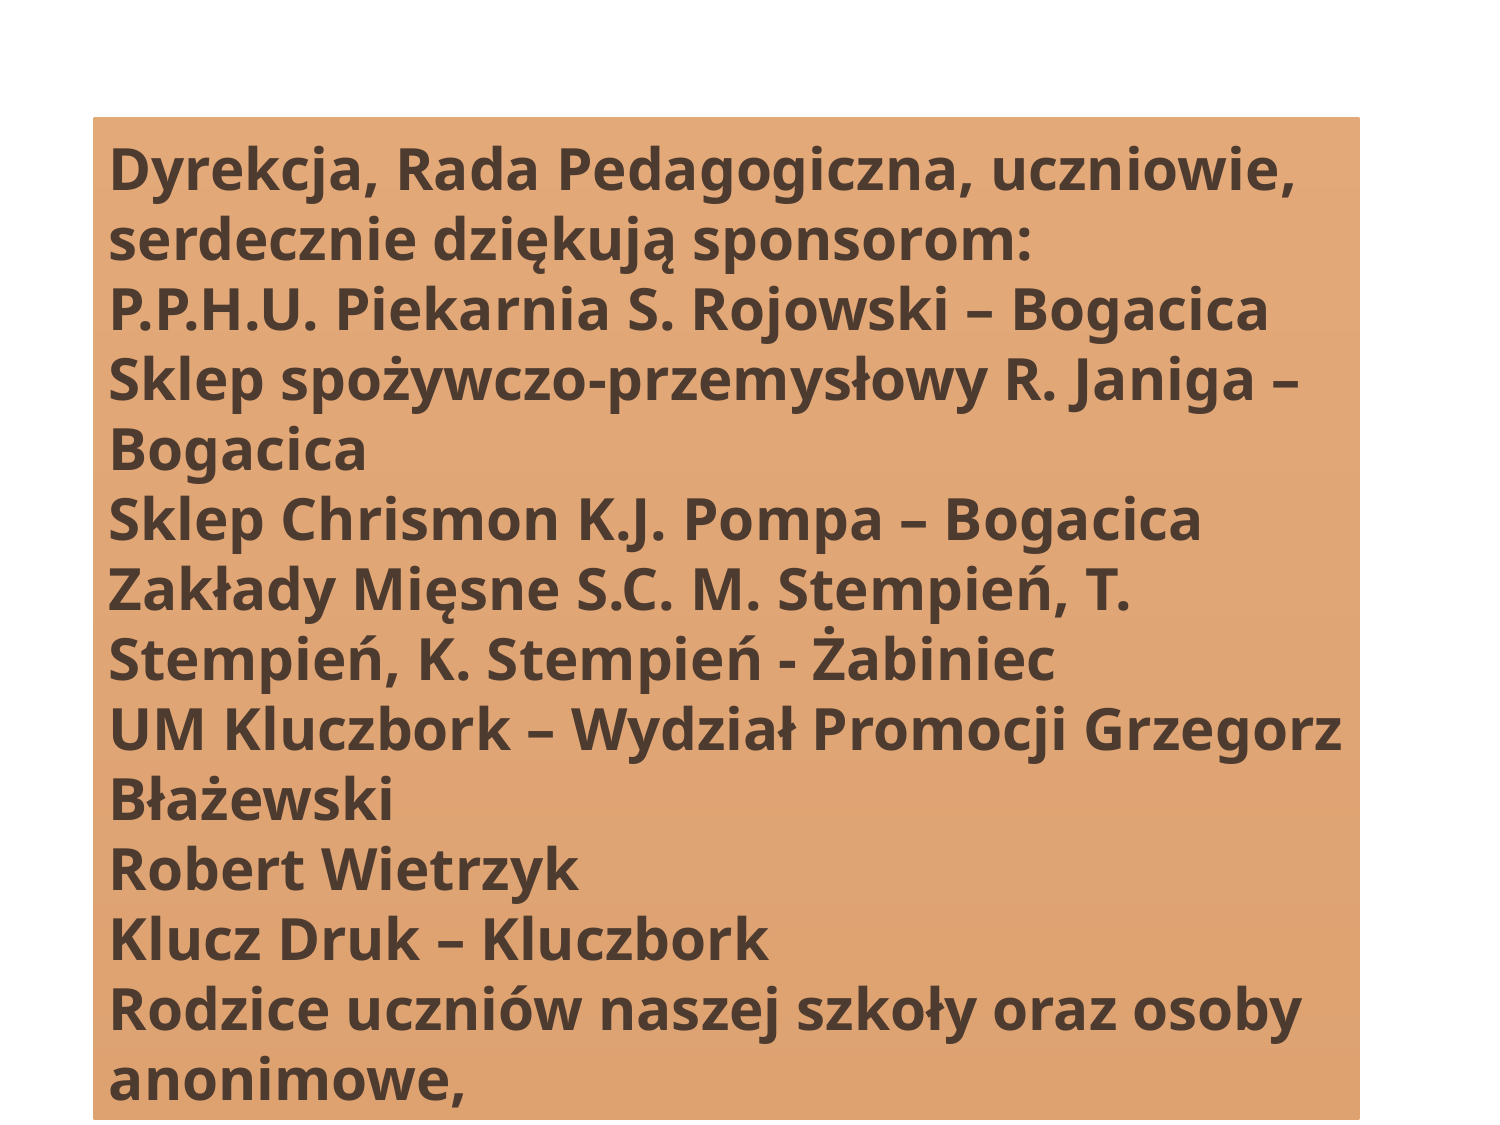

Dyrekcja, Rada Pedagogiczna, uczniowie, serdecznie dziękują sponsorom:
P.P.H.U. Piekarnia S. Rojowski – Bogacica
Sklep spożywczo-przemysłowy R. Janiga – Bogacica
Sklep Chrismon K.J. Pompa – Bogacica
Zakłady Mięsne S.C. M. Stempień, T. Stempień, K. Stempień - Żabiniec
UM Kluczbork – Wydział Promocji Grzegorz Błażewski
Robert Wietrzyk
Klucz Druk – Kluczbork
Rodzice uczniów naszej szkoły oraz osoby anonimowe,